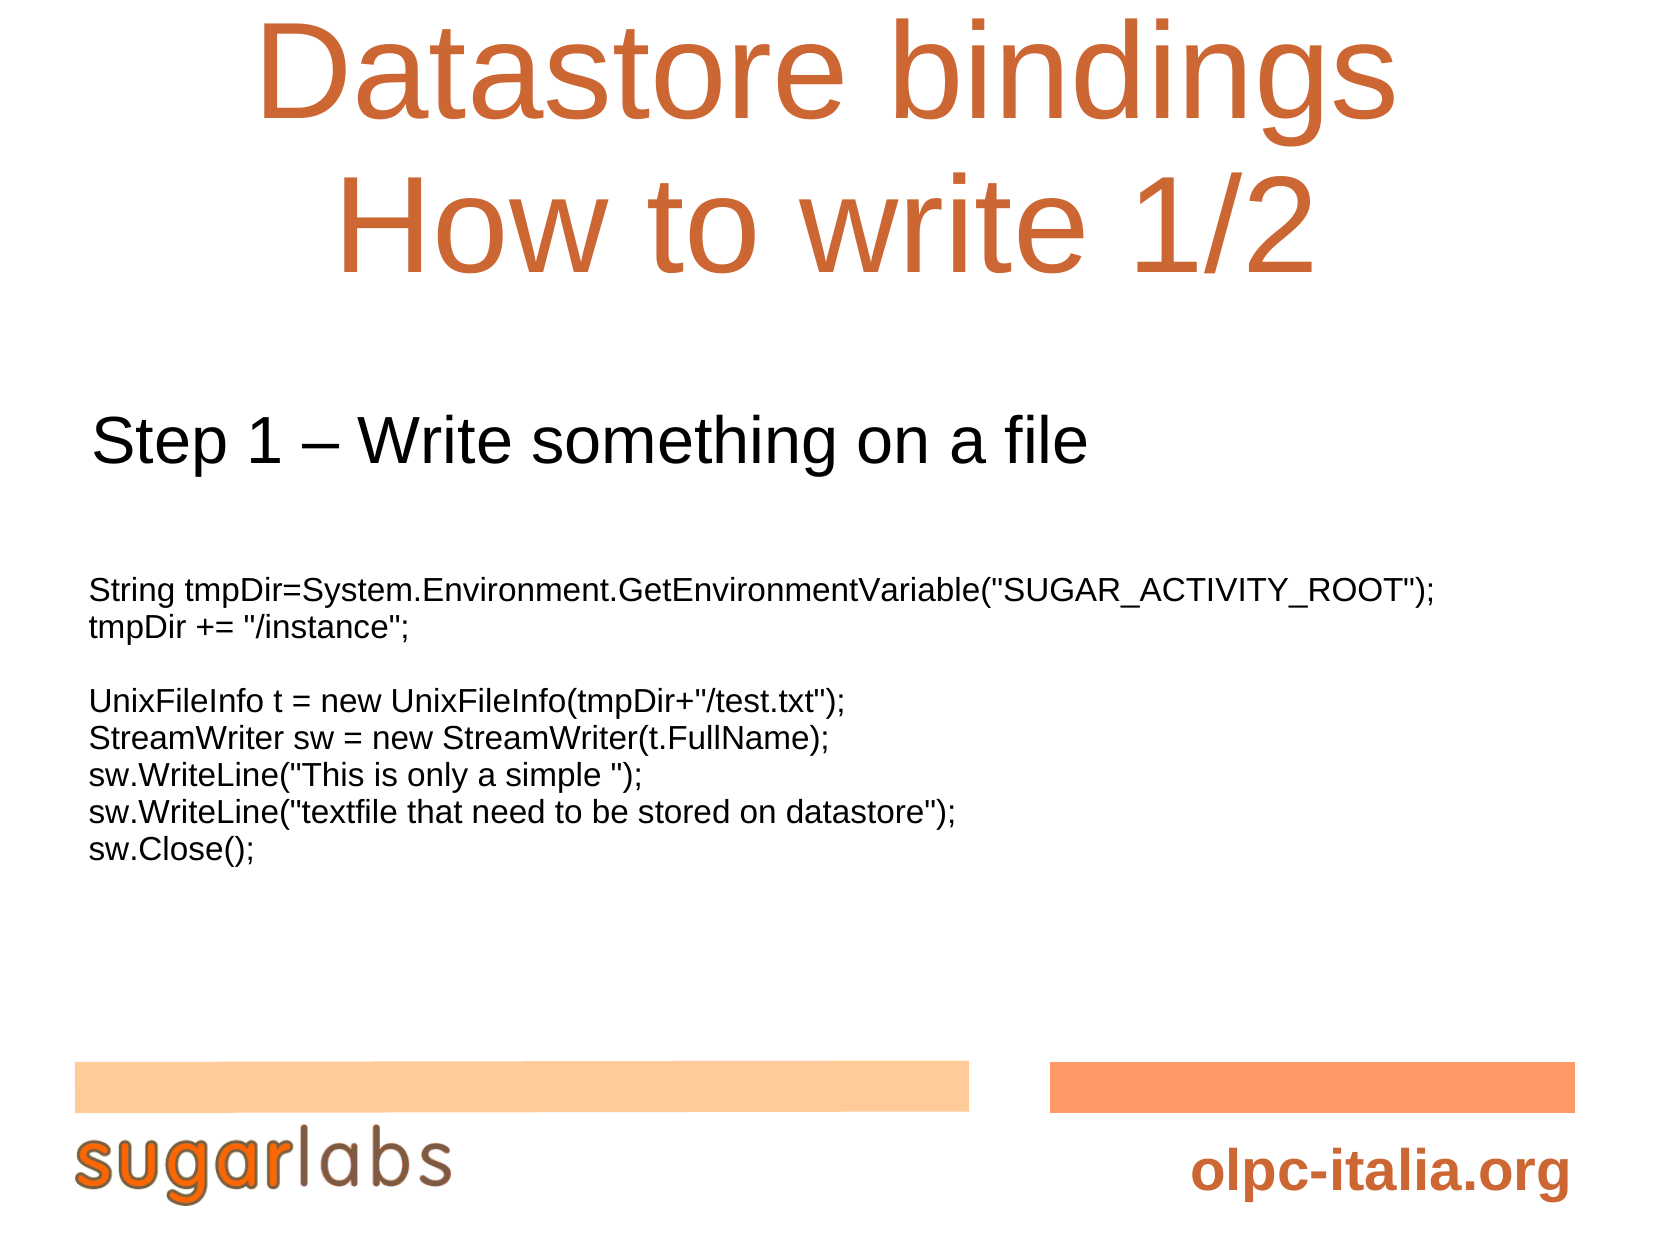

# Datastore bindings How to write 1/2
String tmpDir=System.Environment.GetEnvironmentVariable("SUGAR_ACTIVITY_ROOT");
tmpDir += "/instance";
UnixFileInfo t = new UnixFileInfo(tmpDir+"/test.txt");
StreamWriter sw = new StreamWriter(t.FullName);
sw.WriteLine("This is only a simple ");
sw.WriteLine("textfile that need to be stored on datastore");
sw.Close();
Step 1 – Write something on a file